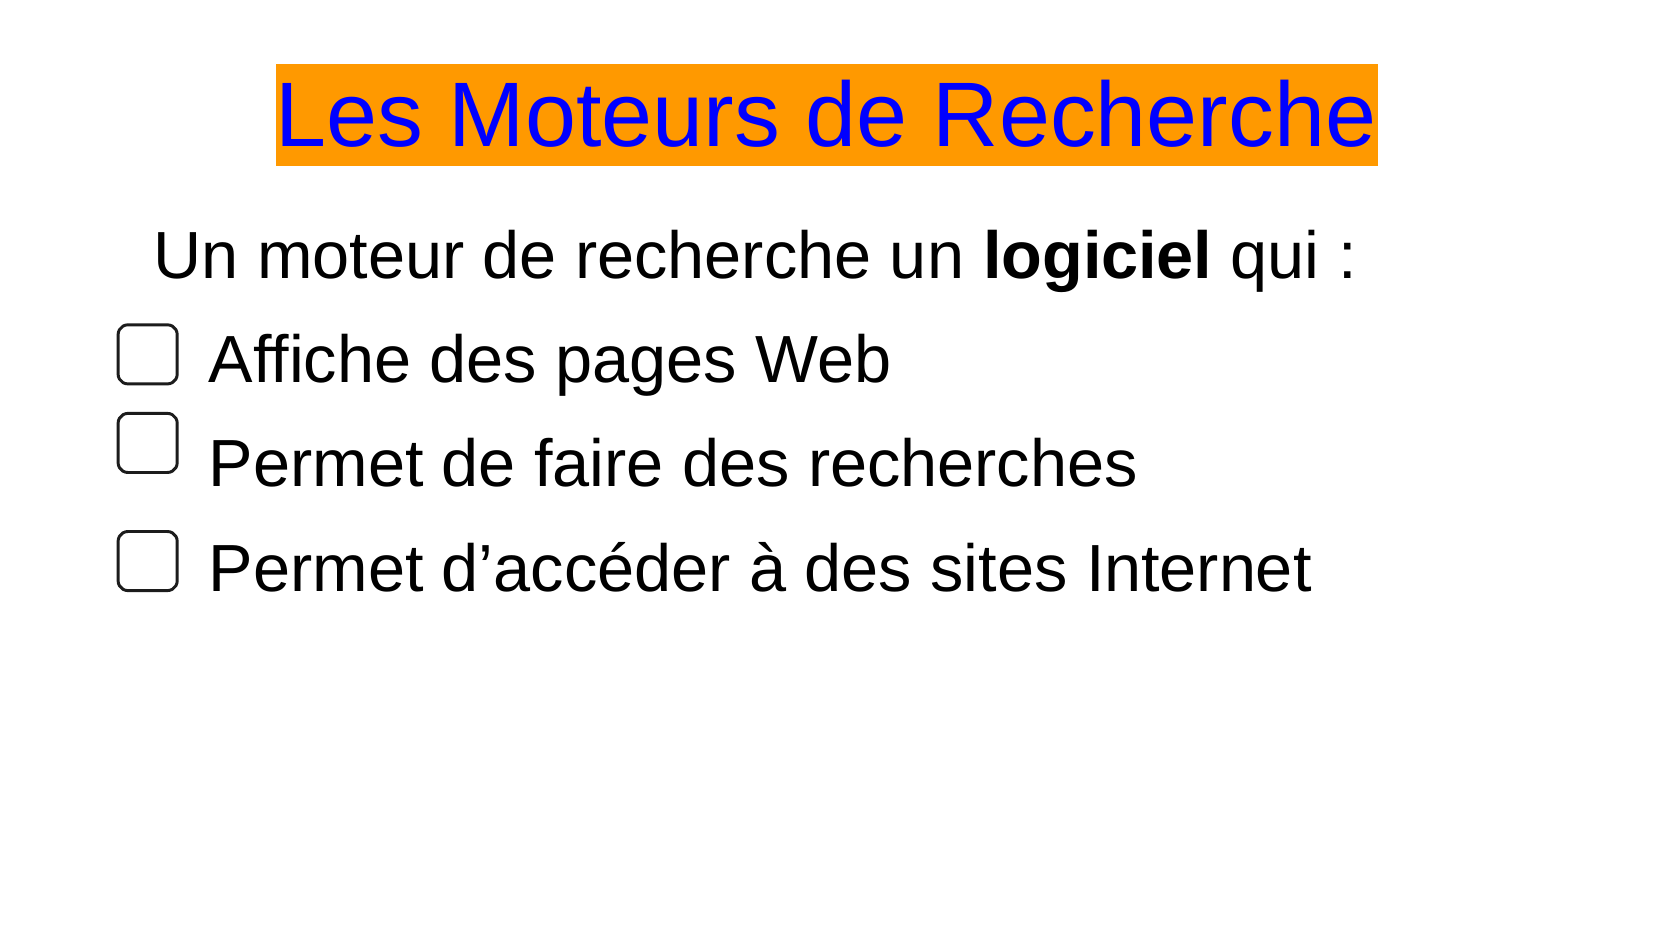

# Les Moteurs de Recherche
Un moteur de recherche un logiciel qui :
 Affiche des pages Web
 Permet de faire des recherches
 Permet d’accéder à des sites Internet